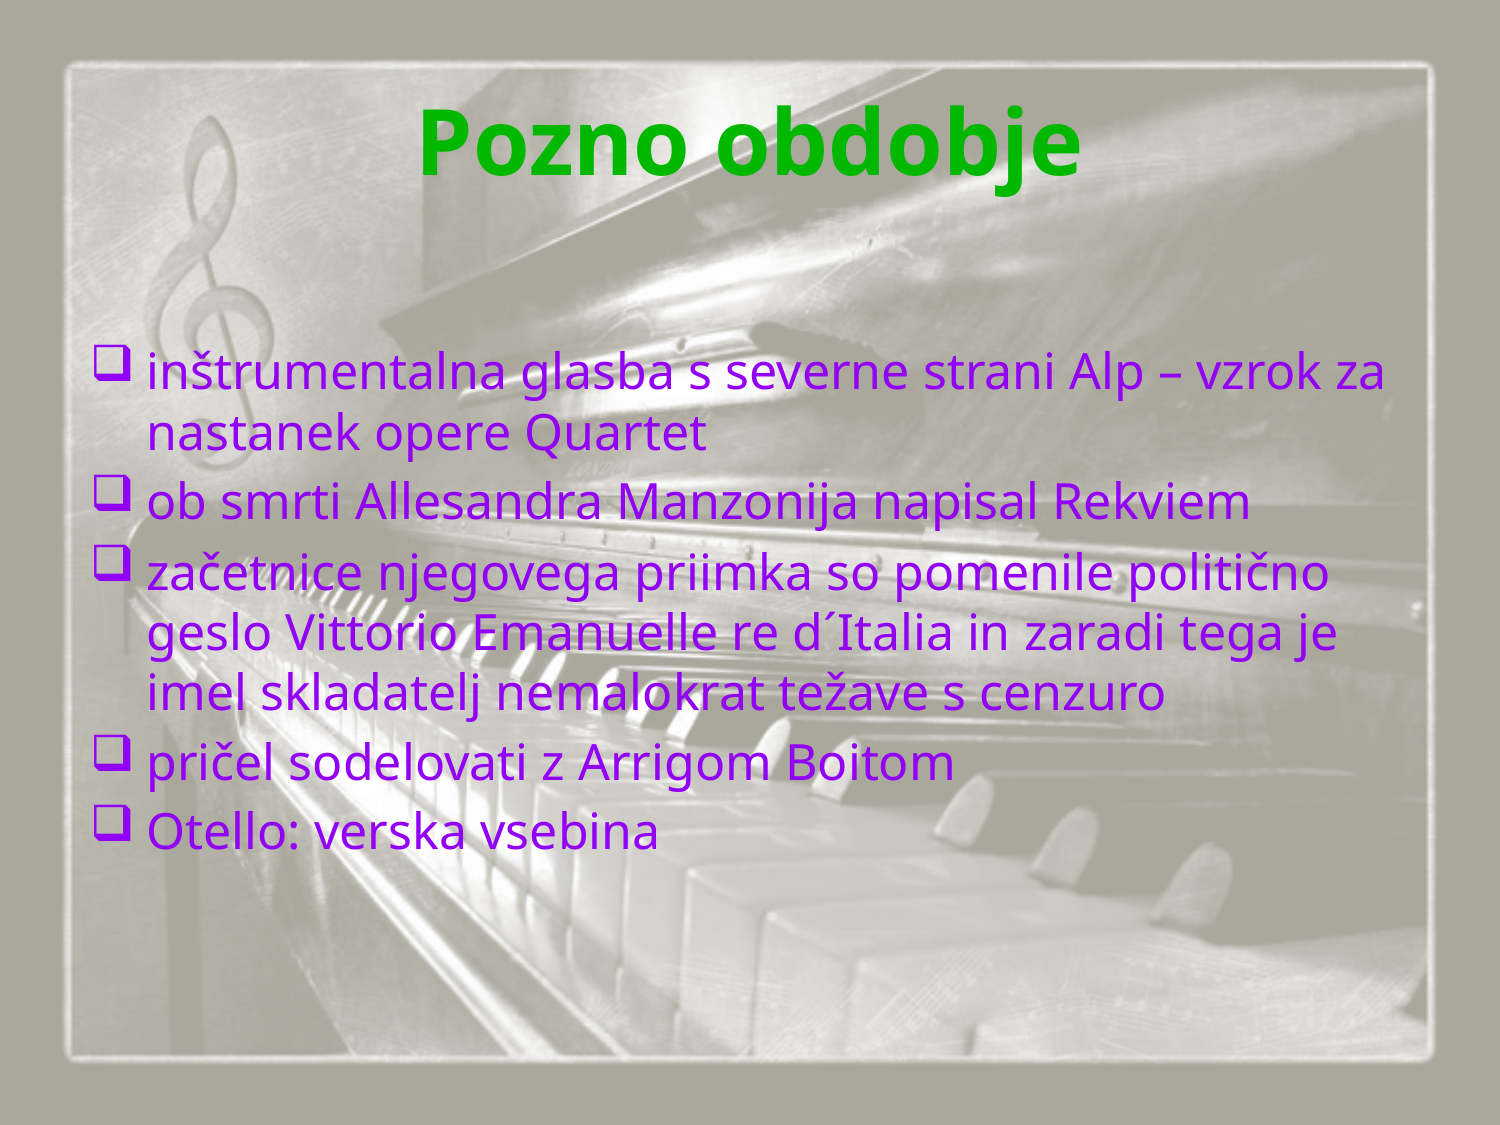

# Pozno obdobje
inštrumentalna glasba s severne strani Alp – vzrok za nastanek opere Quartet
ob smrti Allesandra Manzonija napisal Rekviem
začetnice njegovega priimka so pomenile politično geslo Vittorio Emanuelle re d´Italia in zaradi tega je imel skladatelj nemalokrat težave s cenzuro
pričel sodelovati z Arrigom Boitom
Otello: verska vsebina